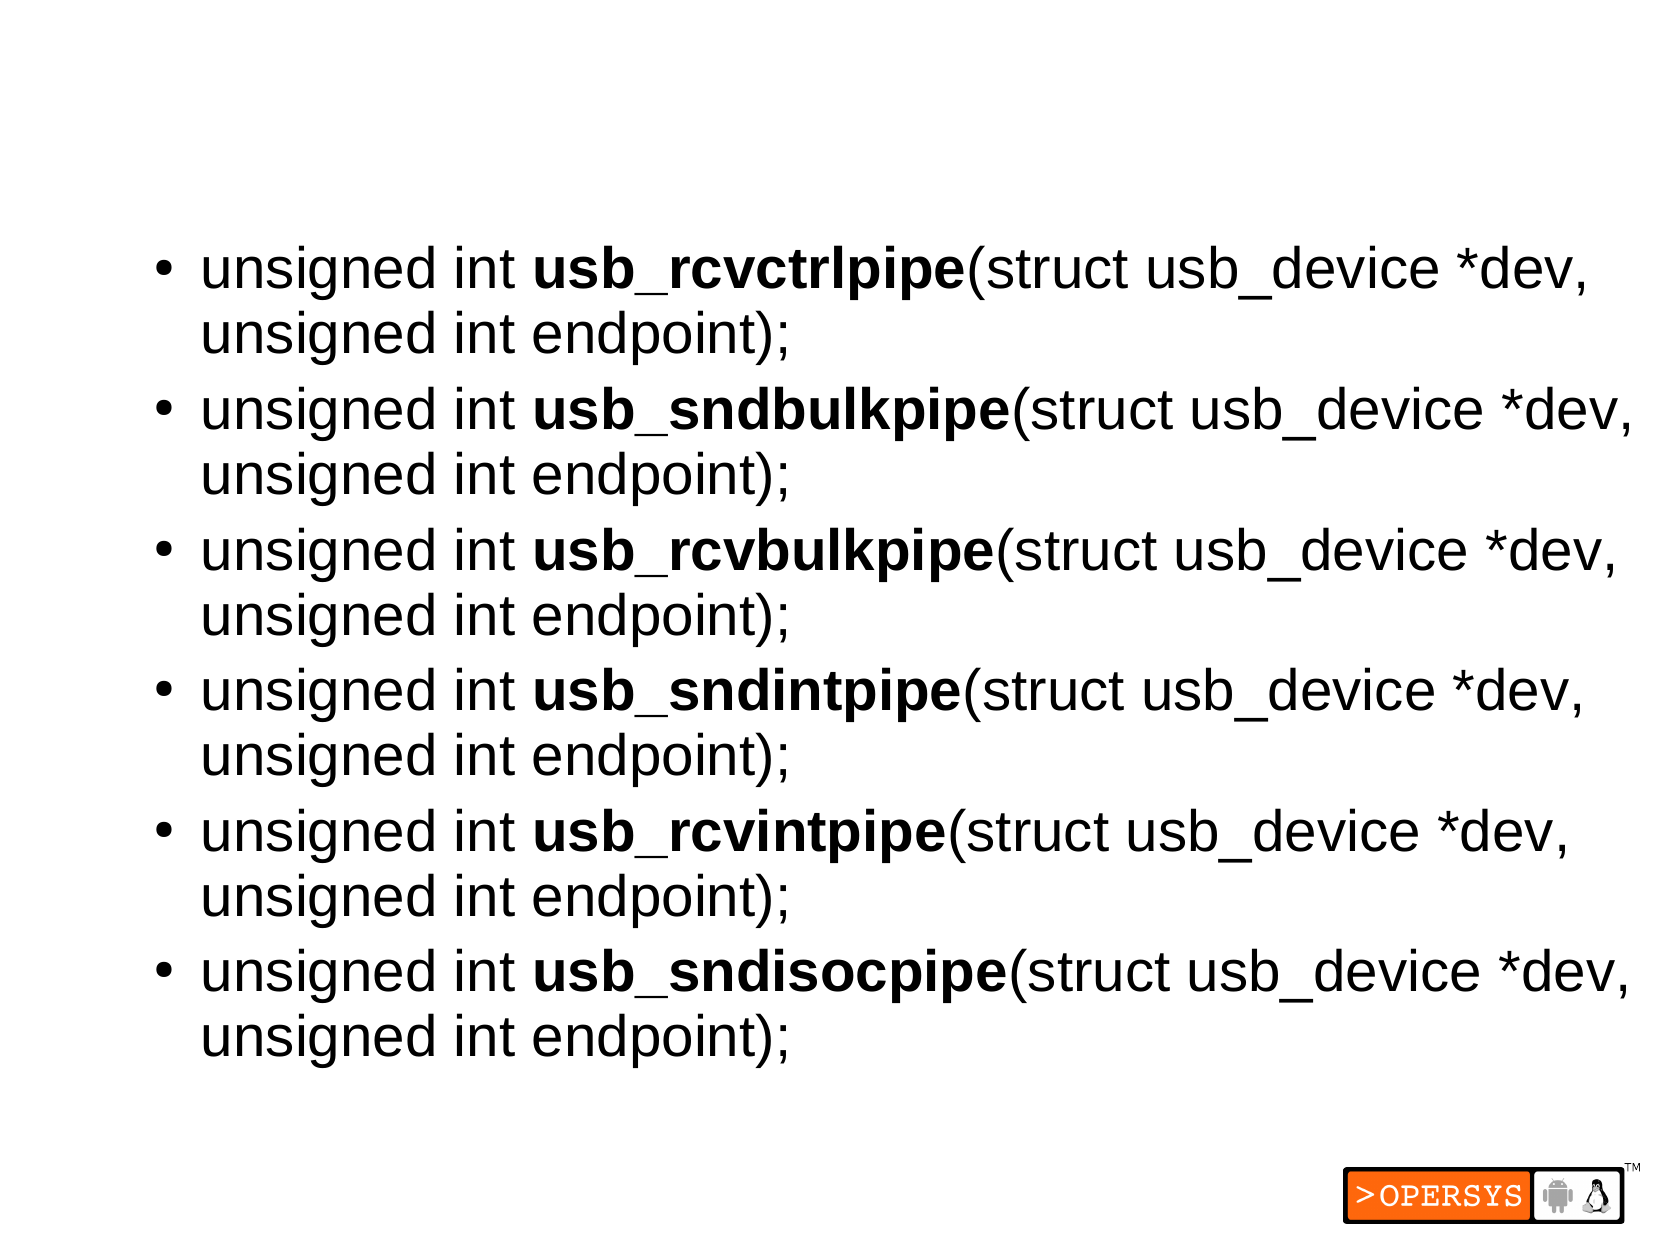

# unsigned int usb_rcvctrlpipe(struct usb_device *dev, unsigned int endpoint);
unsigned int usb_sndbulkpipe(struct usb_device *dev, unsigned int endpoint);
unsigned int usb_rcvbulkpipe(struct usb_device *dev, unsigned int endpoint);
unsigned int usb_sndintpipe(struct usb_device *dev, unsigned int endpoint);
unsigned int usb_rcvintpipe(struct usb_device *dev, unsigned int endpoint);
unsigned int usb_sndisocpipe(struct usb_device *dev, unsigned int endpoint);